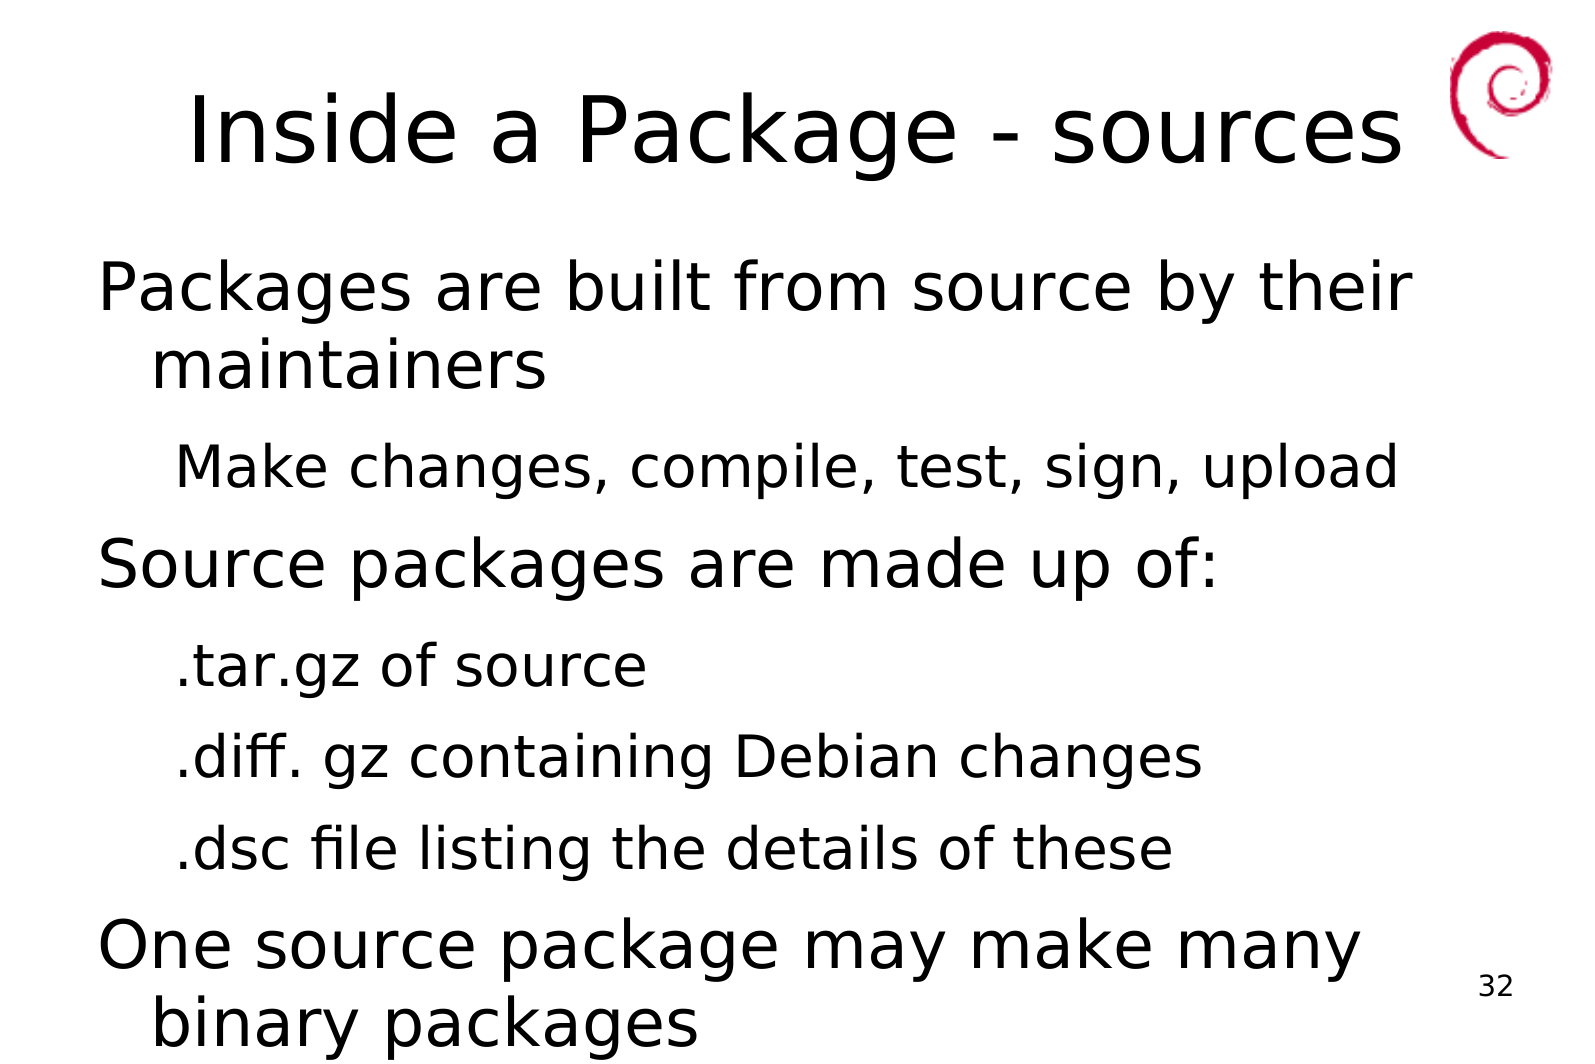

# Inside a Package - sources
Packages are built from source by their maintainers
Make changes, compile, test, sign, upload
Source packages are made up of:
.tar.gz of source
.diff. gz containing Debian changes
.dsc file listing the details of these
One source package may make many binary packages
32